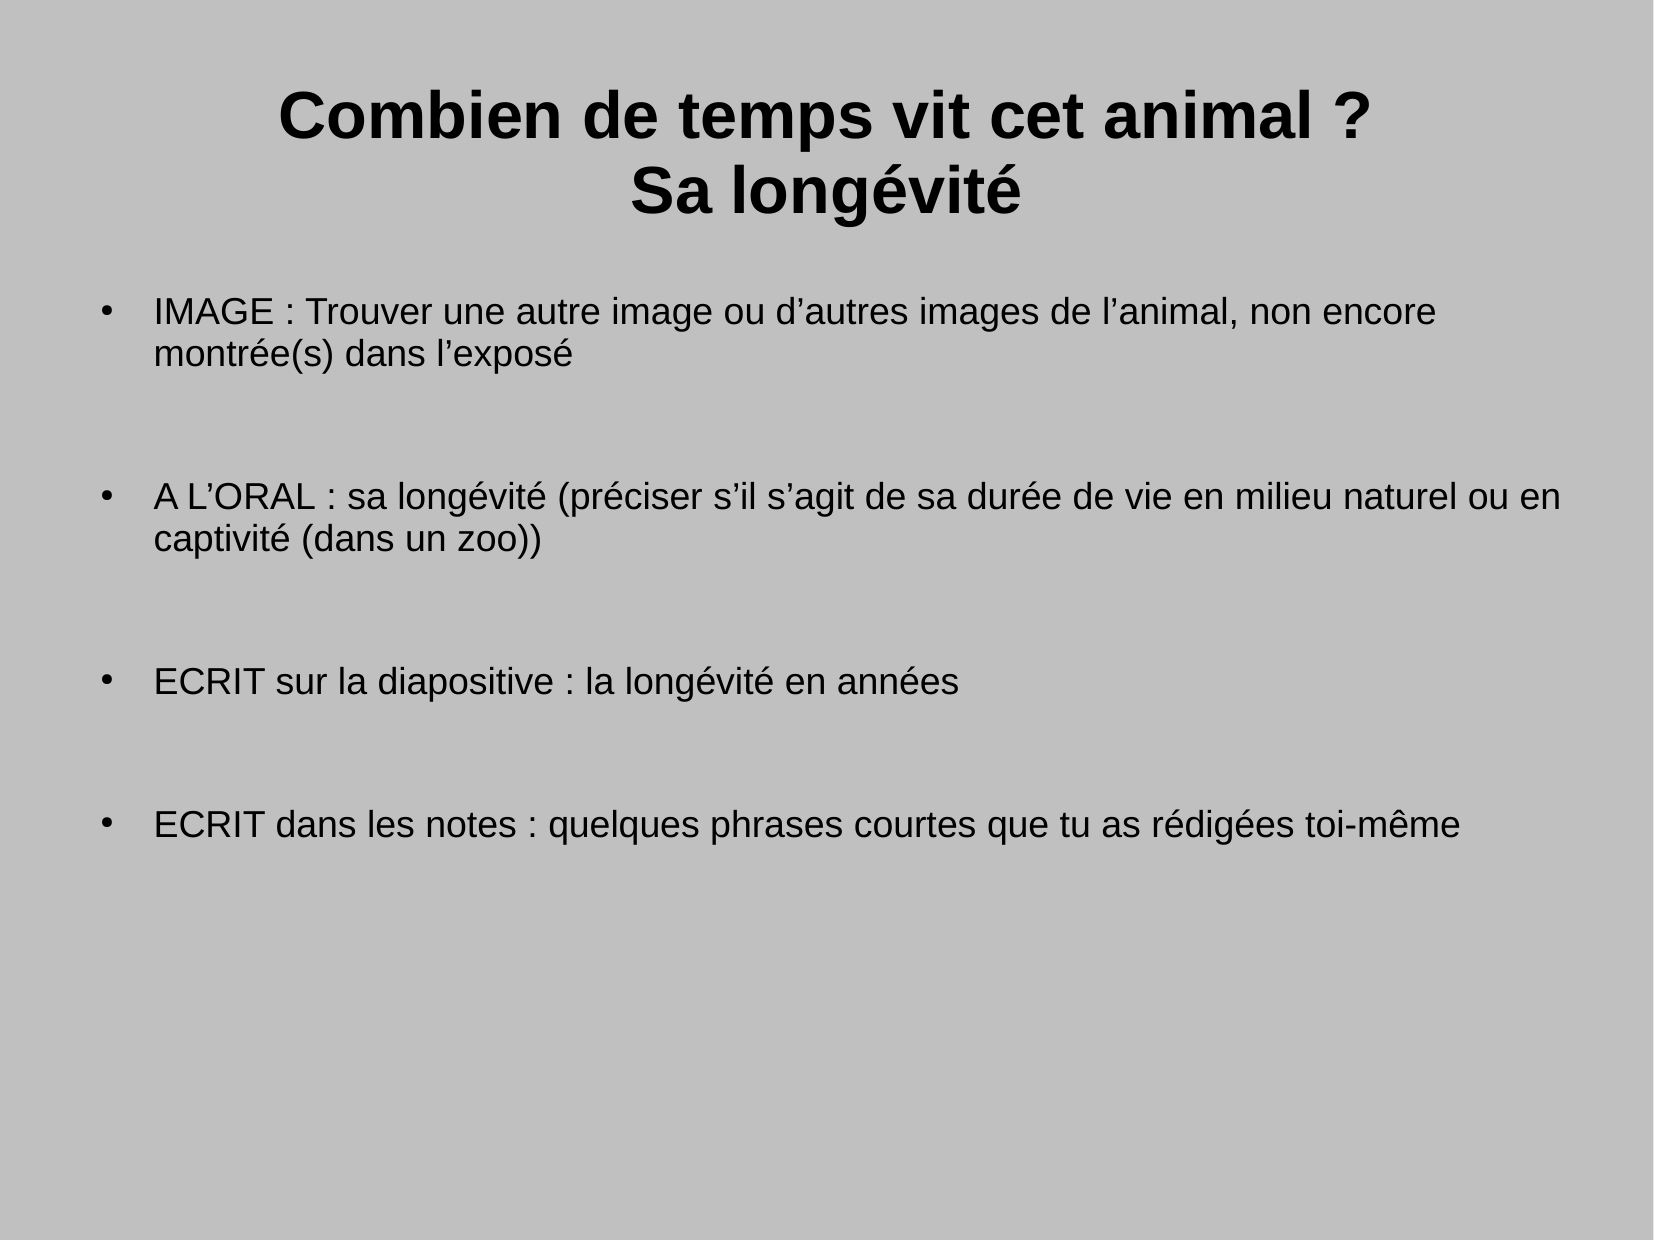

# Combien de temps vit cet animal ? Sa longévité
IMAGE : Trouver une autre image ou d’autres images de l’animal, non encore montrée(s) dans l’exposé
A L’ORAL : sa longévité (préciser s’il s’agit de sa durée de vie en milieu naturel ou en captivité (dans un zoo))
ECRIT sur la diapositive : la longévité en années
ECRIT dans les notes : quelques phrases courtes que tu as rédigées toi-même